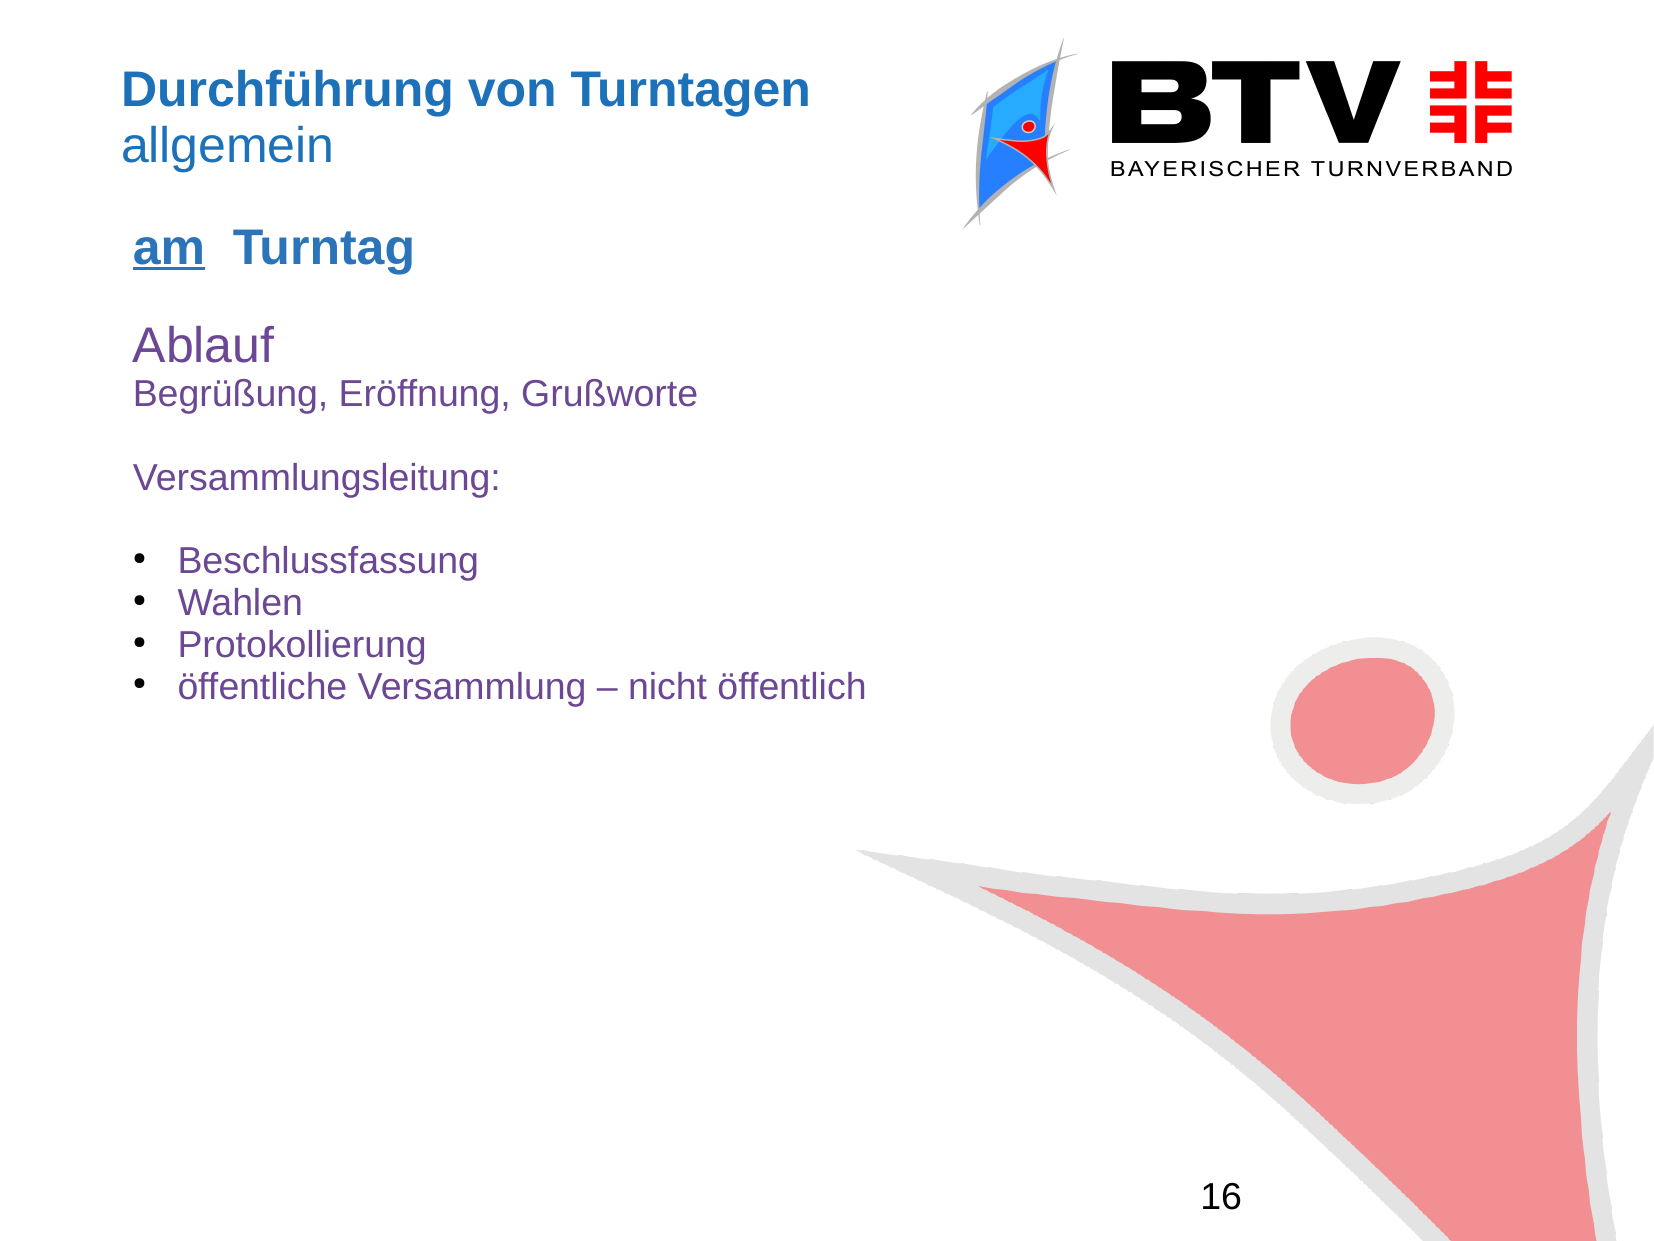

# Durchführung von Turntagen allgemein
am Turntag
Ablauf
Begrüßung, Eröffnung, Grußworte
Versammlungsleitung:
 Beschlussfassung
 Wahlen
 Protokollierung
 öffentliche Versammlung – nicht öffentlich